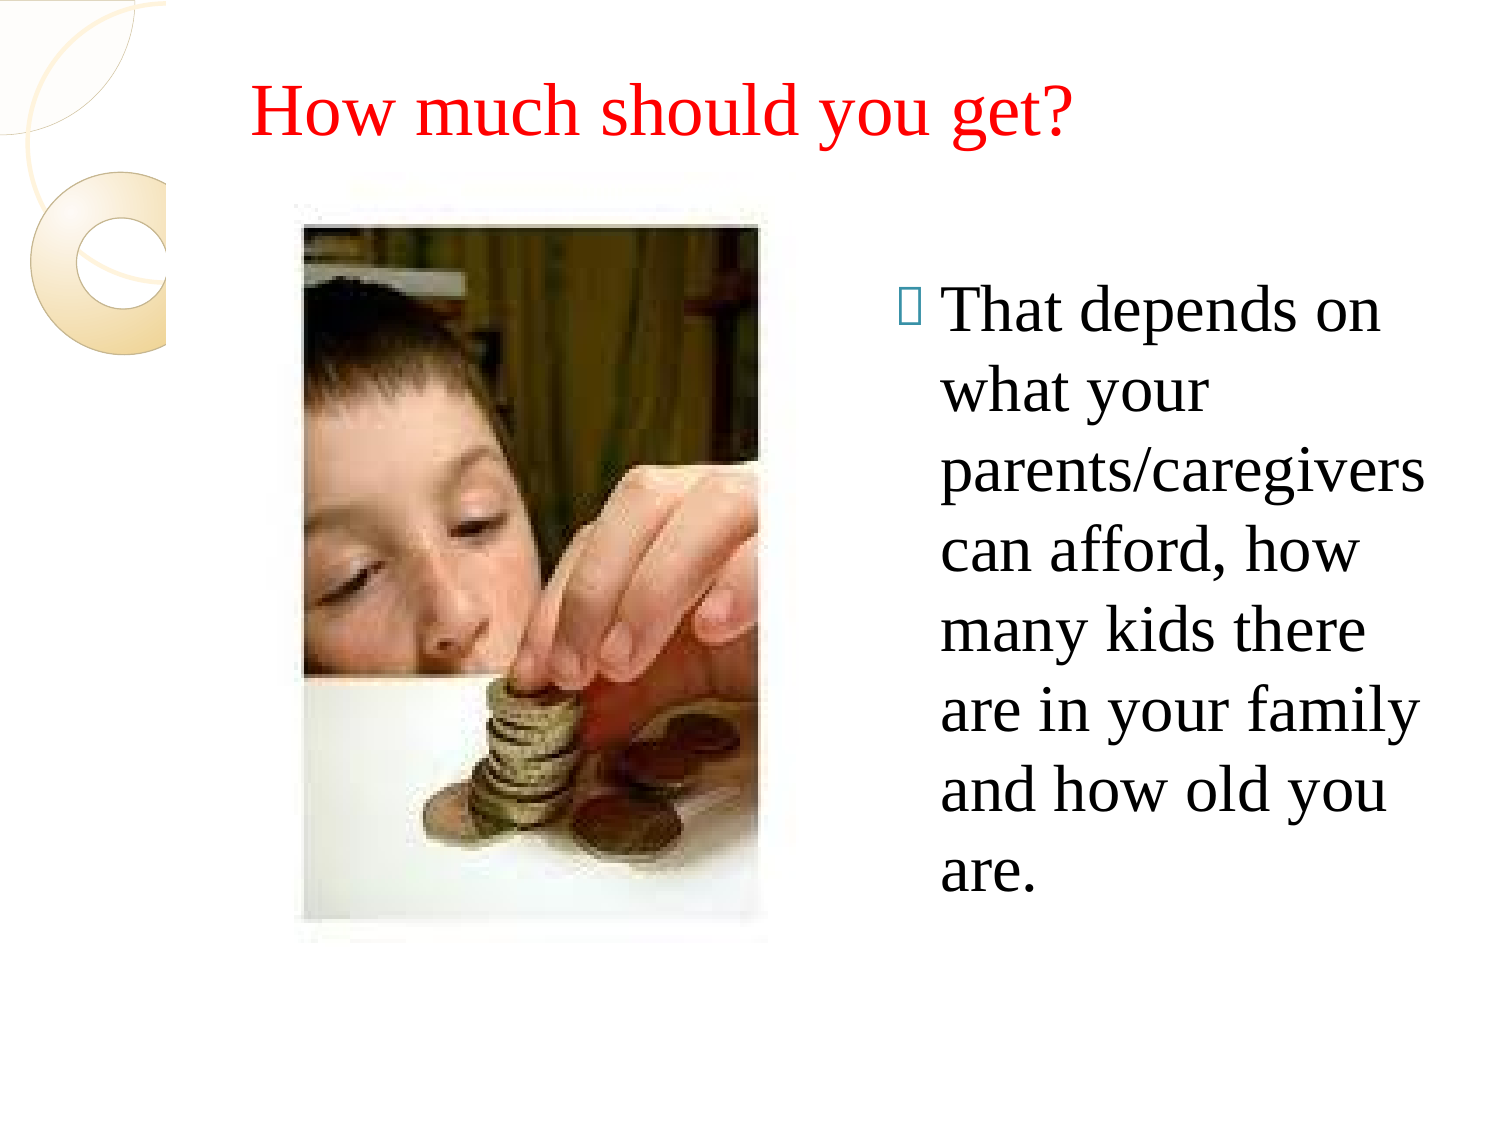

# How much should you get?
That depends on what your parents/caregivers can afford, how many kids there are in your family and how old you are.